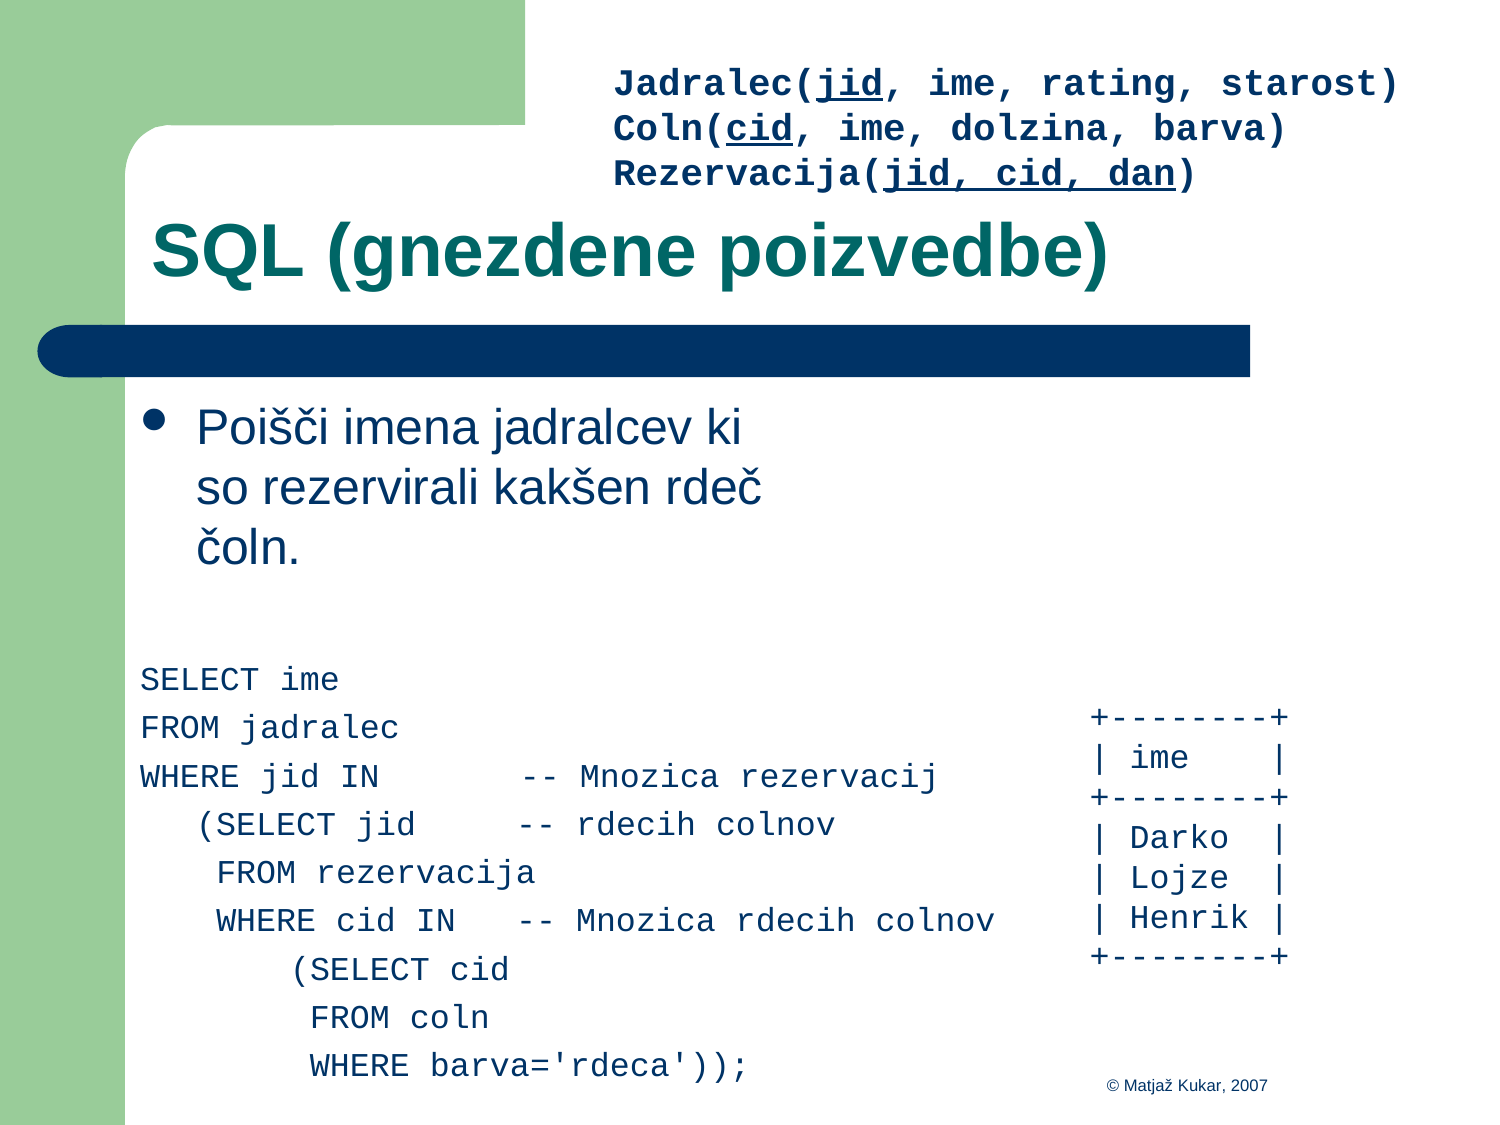

Jadralec(jid, ime, rating, starost)
Coln(cid, ime, dolzina, barva)
Rezervacija(jid, cid, dan)
# SQL (gnezdene poizvedbe)
Poišči imena jadralcev ki so rezervirali kakšen rdeč čoln.
SELECT ime
FROM jadralec
WHERE jid IN -- Mnozica rezervacij
	(SELECT jid -- rdecih colnov
 	 FROM rezervacija
 	 WHERE cid IN -- Mnozica rdecih colnov
		(SELECT cid
		 FROM coln
		 WHERE barva='rdeca'));
+--------+
| ime |
+--------+
| Darko |
| Lojze |
| Henrik |
+--------+
© Matjaž Kukar, 2007